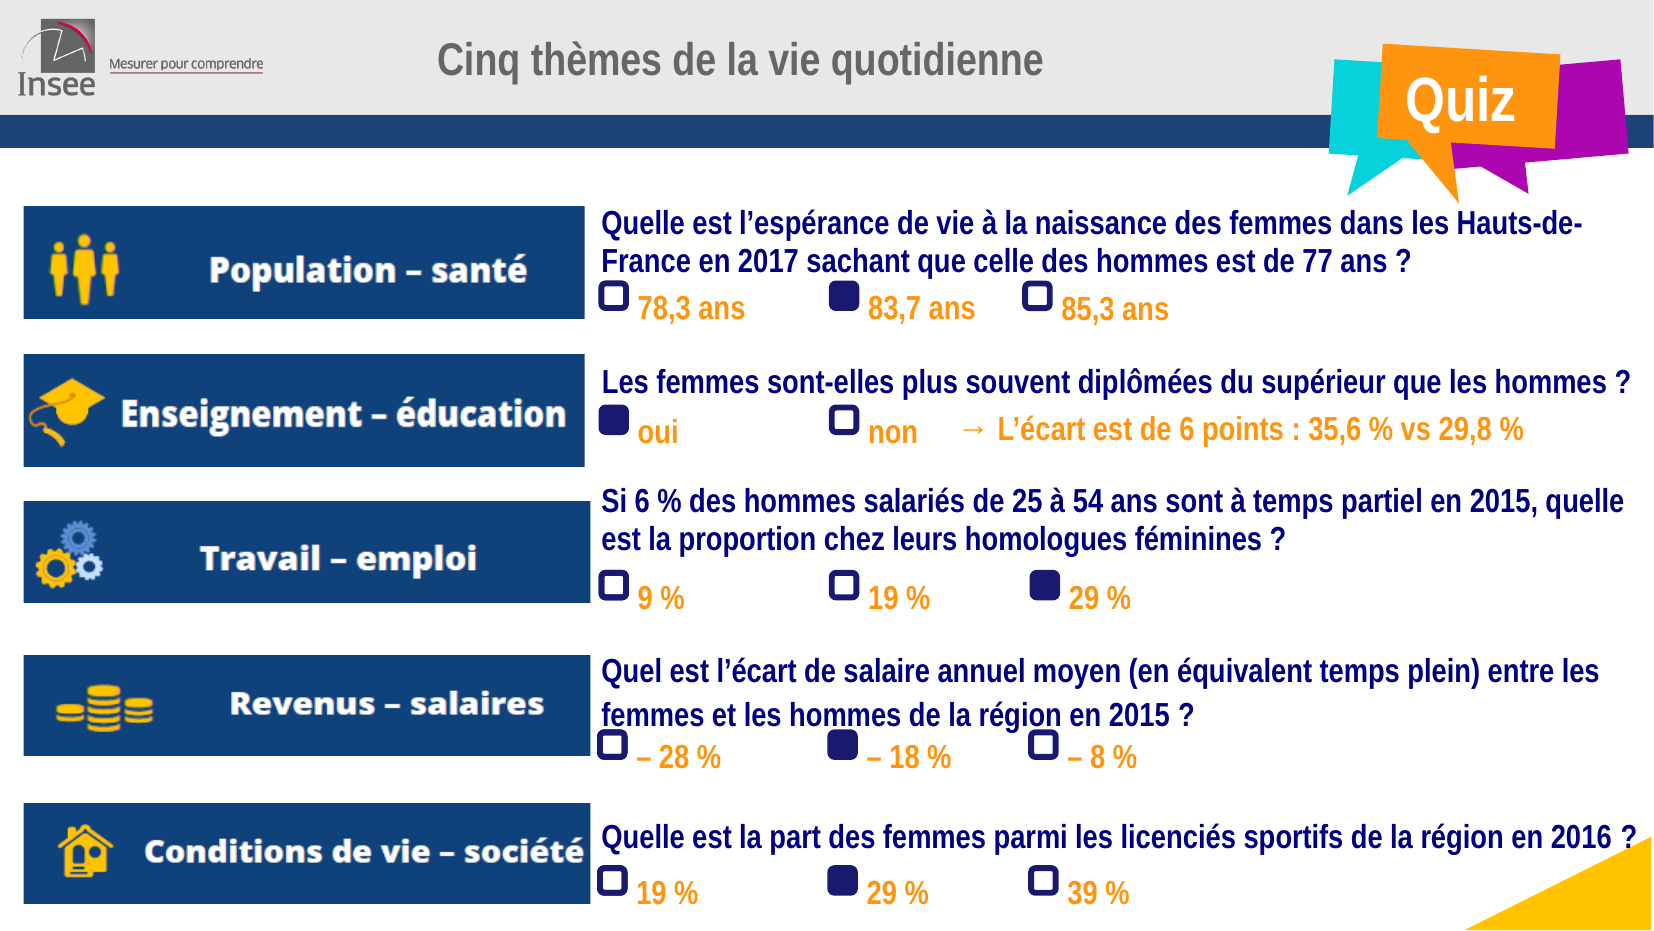

# Cinq thèmes de la vie quotidienne
Quiz
3
Quelle est l’espérance de vie à la naissance des femmes dans les Hauts-de-France en 2017 sachant que celle des hommes est de 77 ans ?
78,3 ans
83,7 ans
85,3 ans
Les femmes sont-elles plus souvent diplômées du supérieur que les hommes ?
→ L’écart est de 6 points : 35,6 % vs 29,8 %
oui
non
Si 6 % des hommes salariés de 25 à 54 ans sont à temps partiel en 2015, quelle est la proportion chez leurs homologues féminines ?
9 %
19 %
29 %
Quel est l’écart de salaire annuel moyen (en équivalent temps plein) entre les femmes et les hommes de la région en 2015 ?
– 28 %
– 18 %
– 8 %
Quelle est la part des femmes parmi les licenciés sportifs de la région en 2016 ?
19 %
29 %
39 %